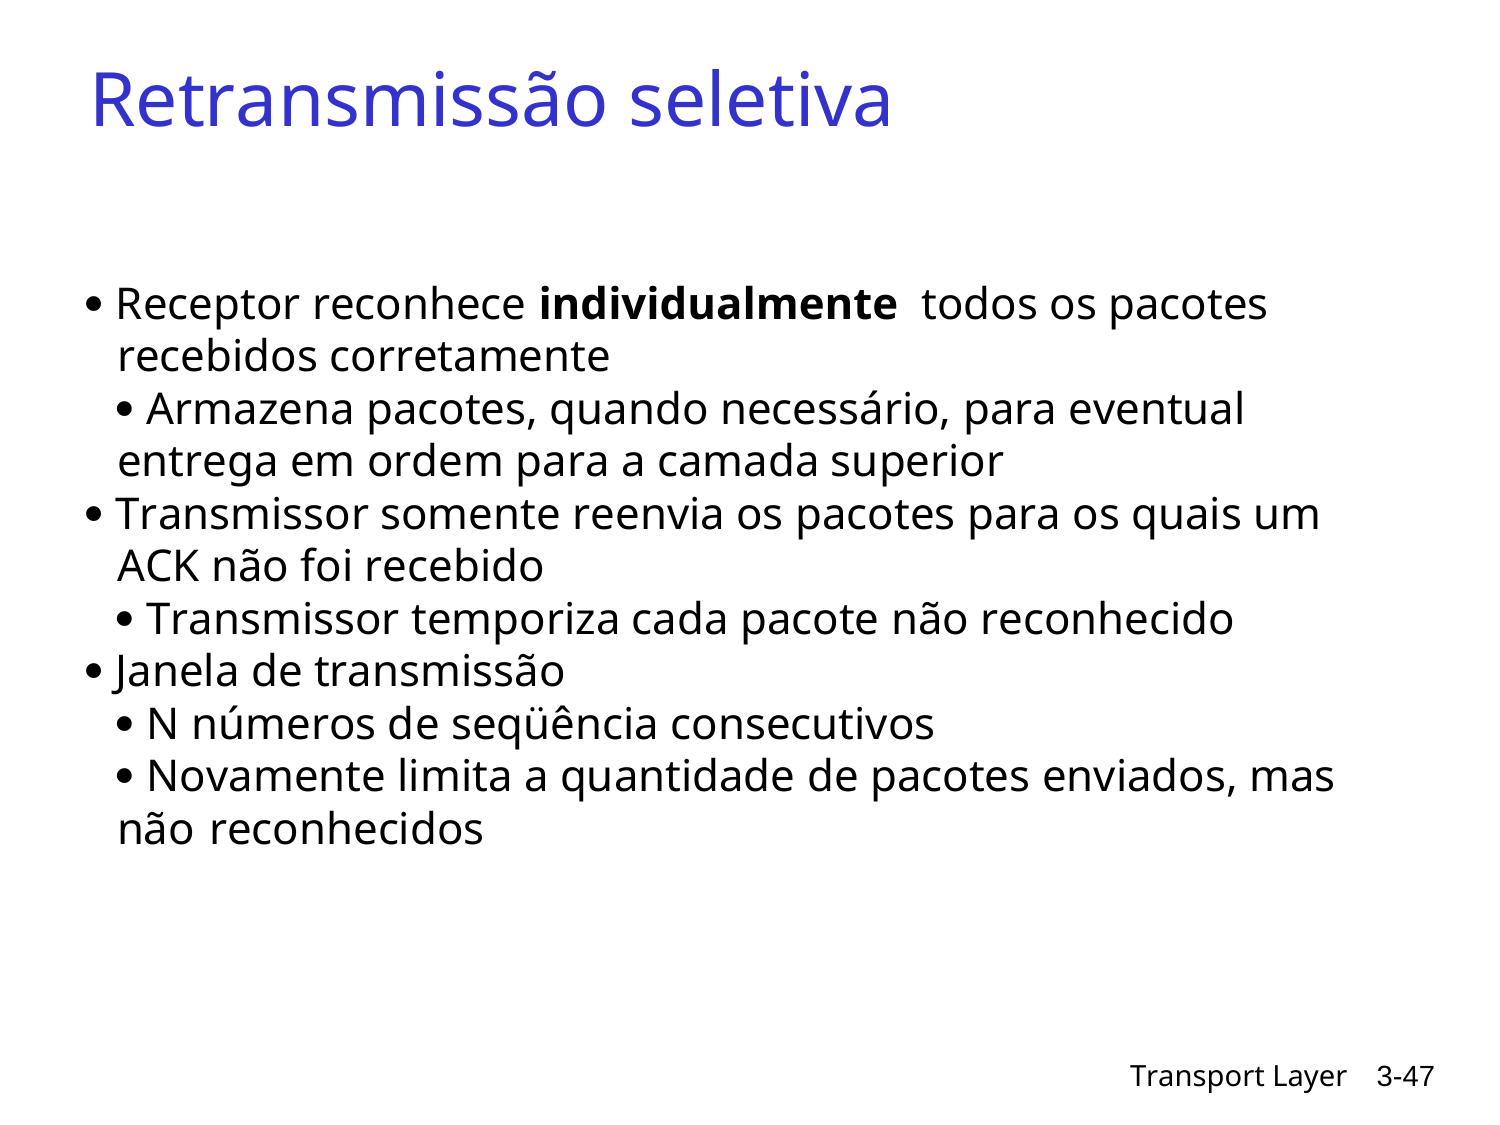

Retransmissão seletiva
#  Receptor reconhece individualmente todos os pacotes recebidos corretamente
	 Armazena pacotes, quando necessário, para eventual entrega em ordem para a camada superior
 Transmissor somente reenvia os pacotes para os quais um ACK não foi recebido
	 Transmissor temporiza cada pacote não reconhecido
 Janela de transmissão
	 N números de seqüência consecutivos
	 Novamente limita a quantidade de pacotes enviados, mas não 	reconhecidos
Transport Layer